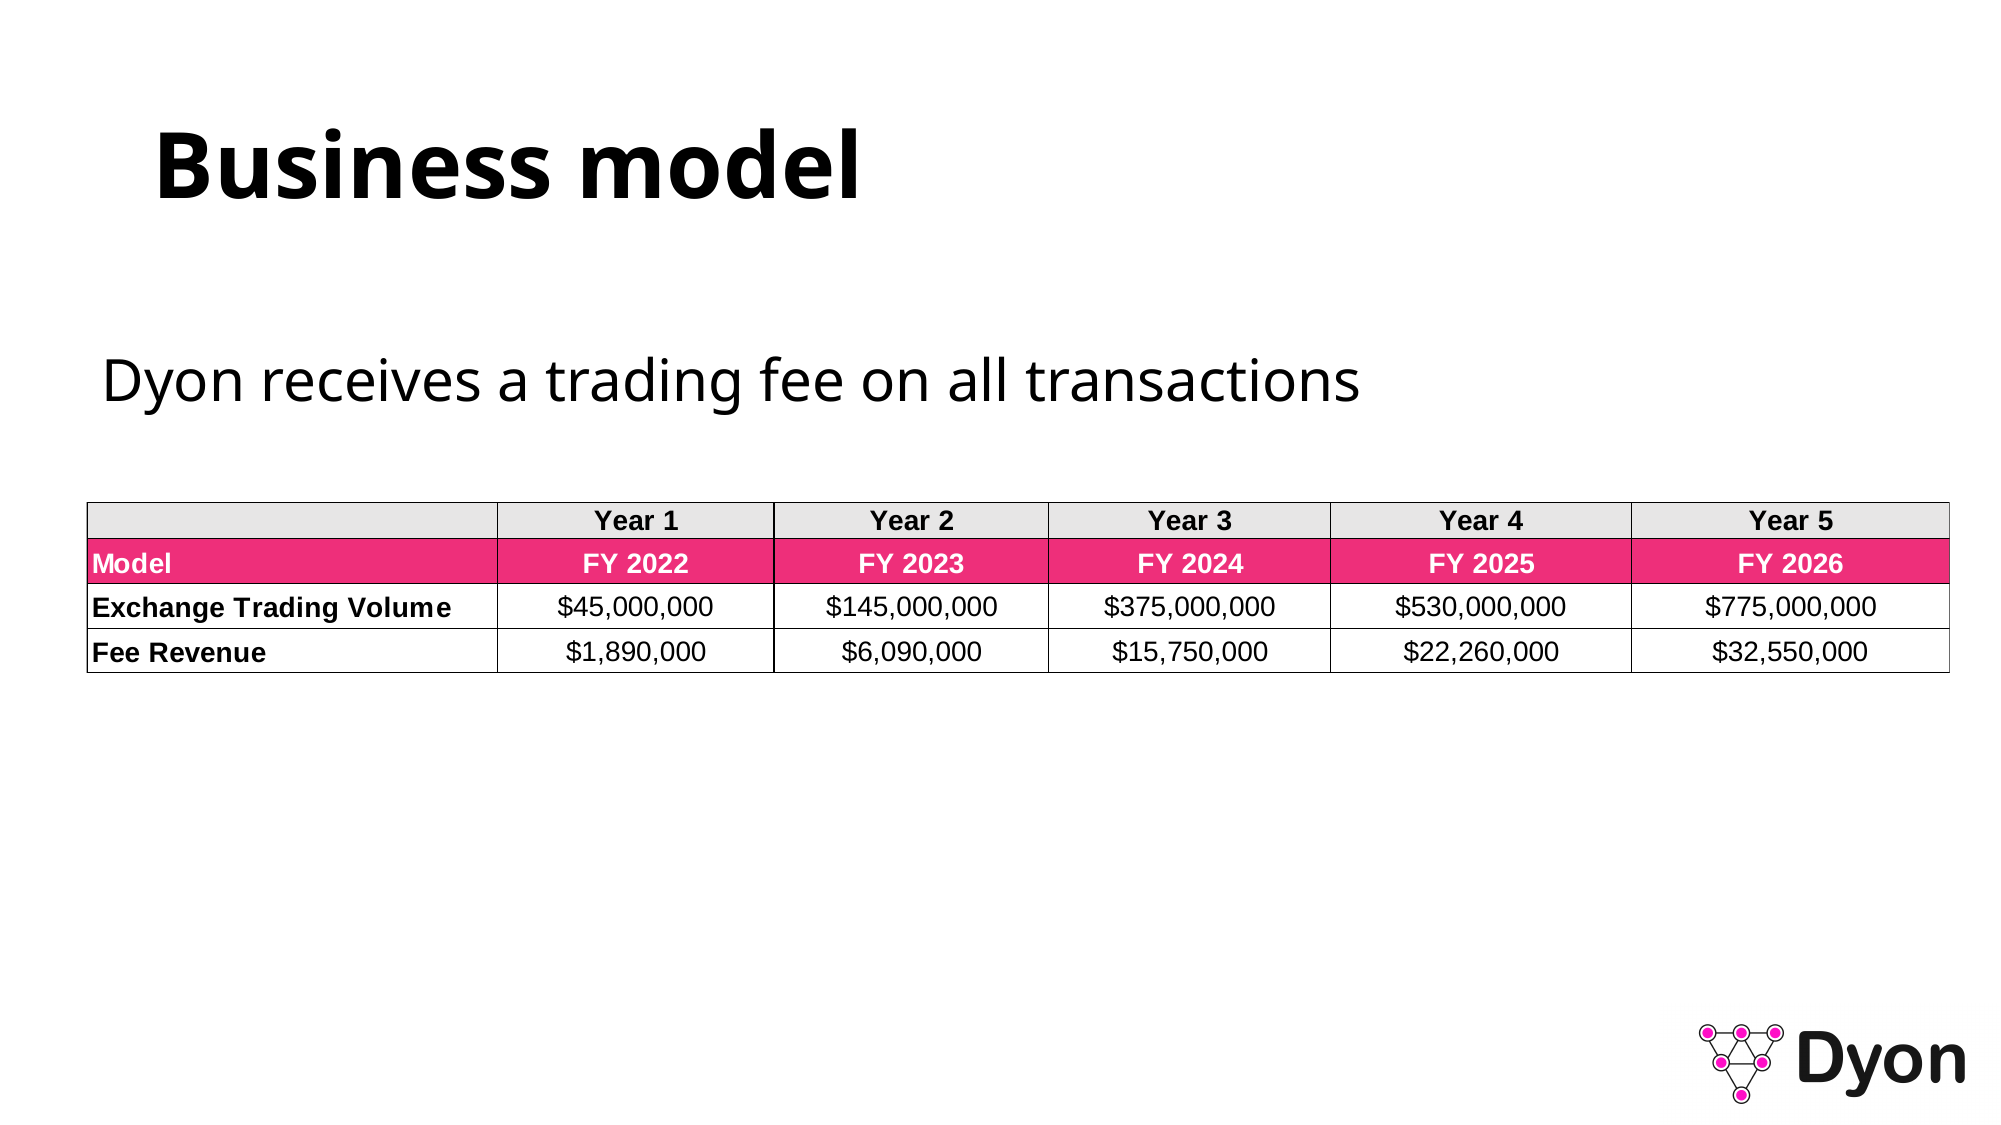

# Business model
Dyon receives a trading fee on all transactions